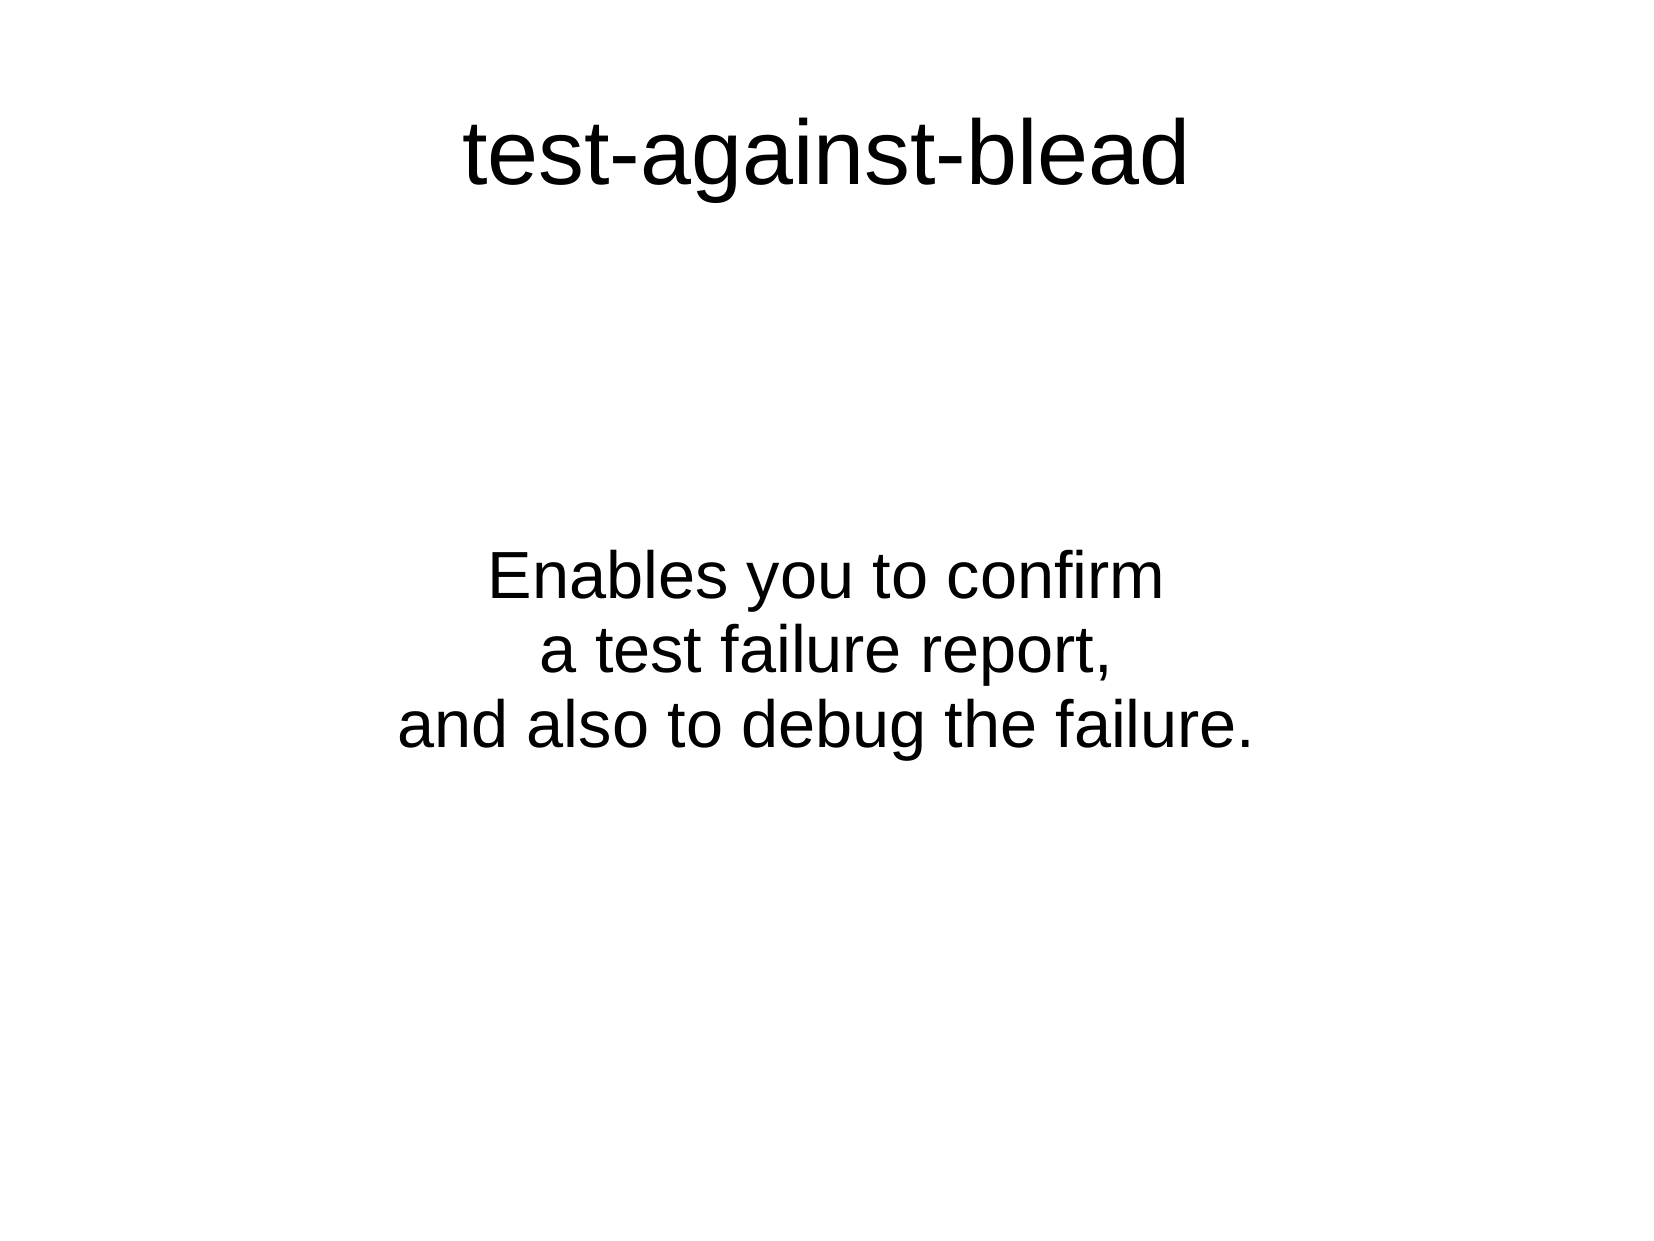

# test-against-blead
Enables you to confirm
a test failure report,
and also to debug the failure.